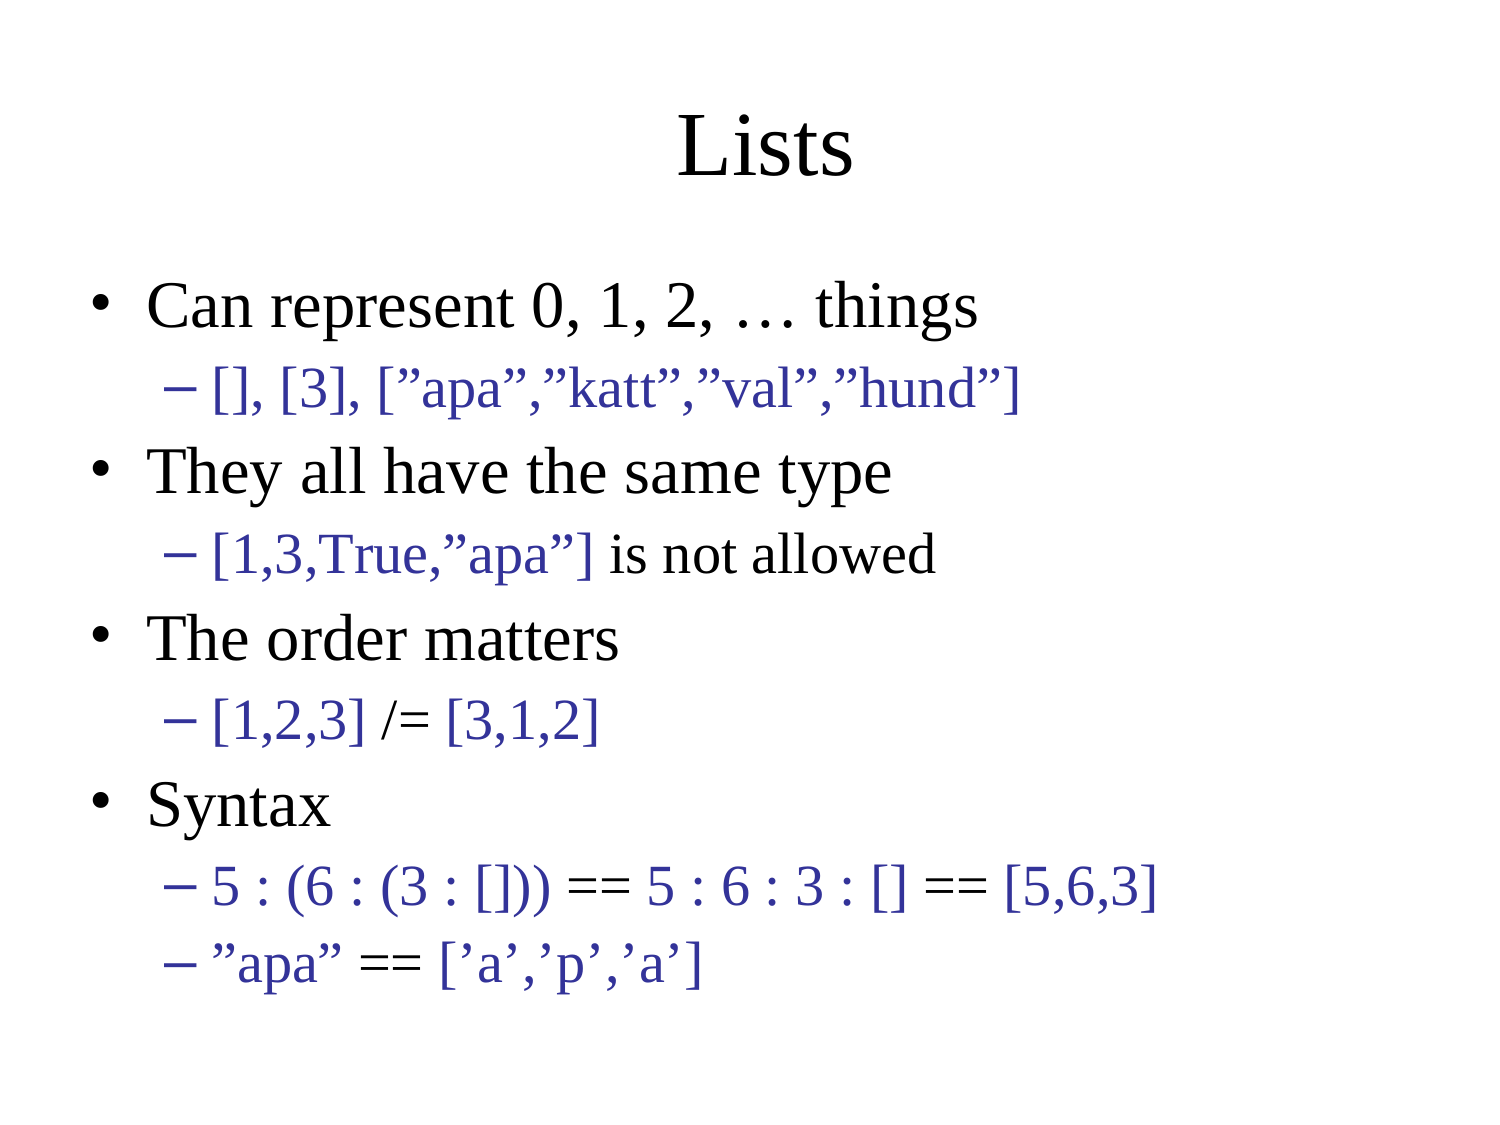

# Lists
Can represent 0, 1, 2, … things
[], [3], [”apa”,”katt”,”val”,”hund”]
They all have the same type
[1,3,True,”apa”] is not allowed
The order matters
[1,2,3] /= [3,1,2]
Syntax
5 : (6 : (3 : [])) == 5 : 6 : 3 : [] == [5,6,3]
”apa” == [’a’,’p’,’a’]